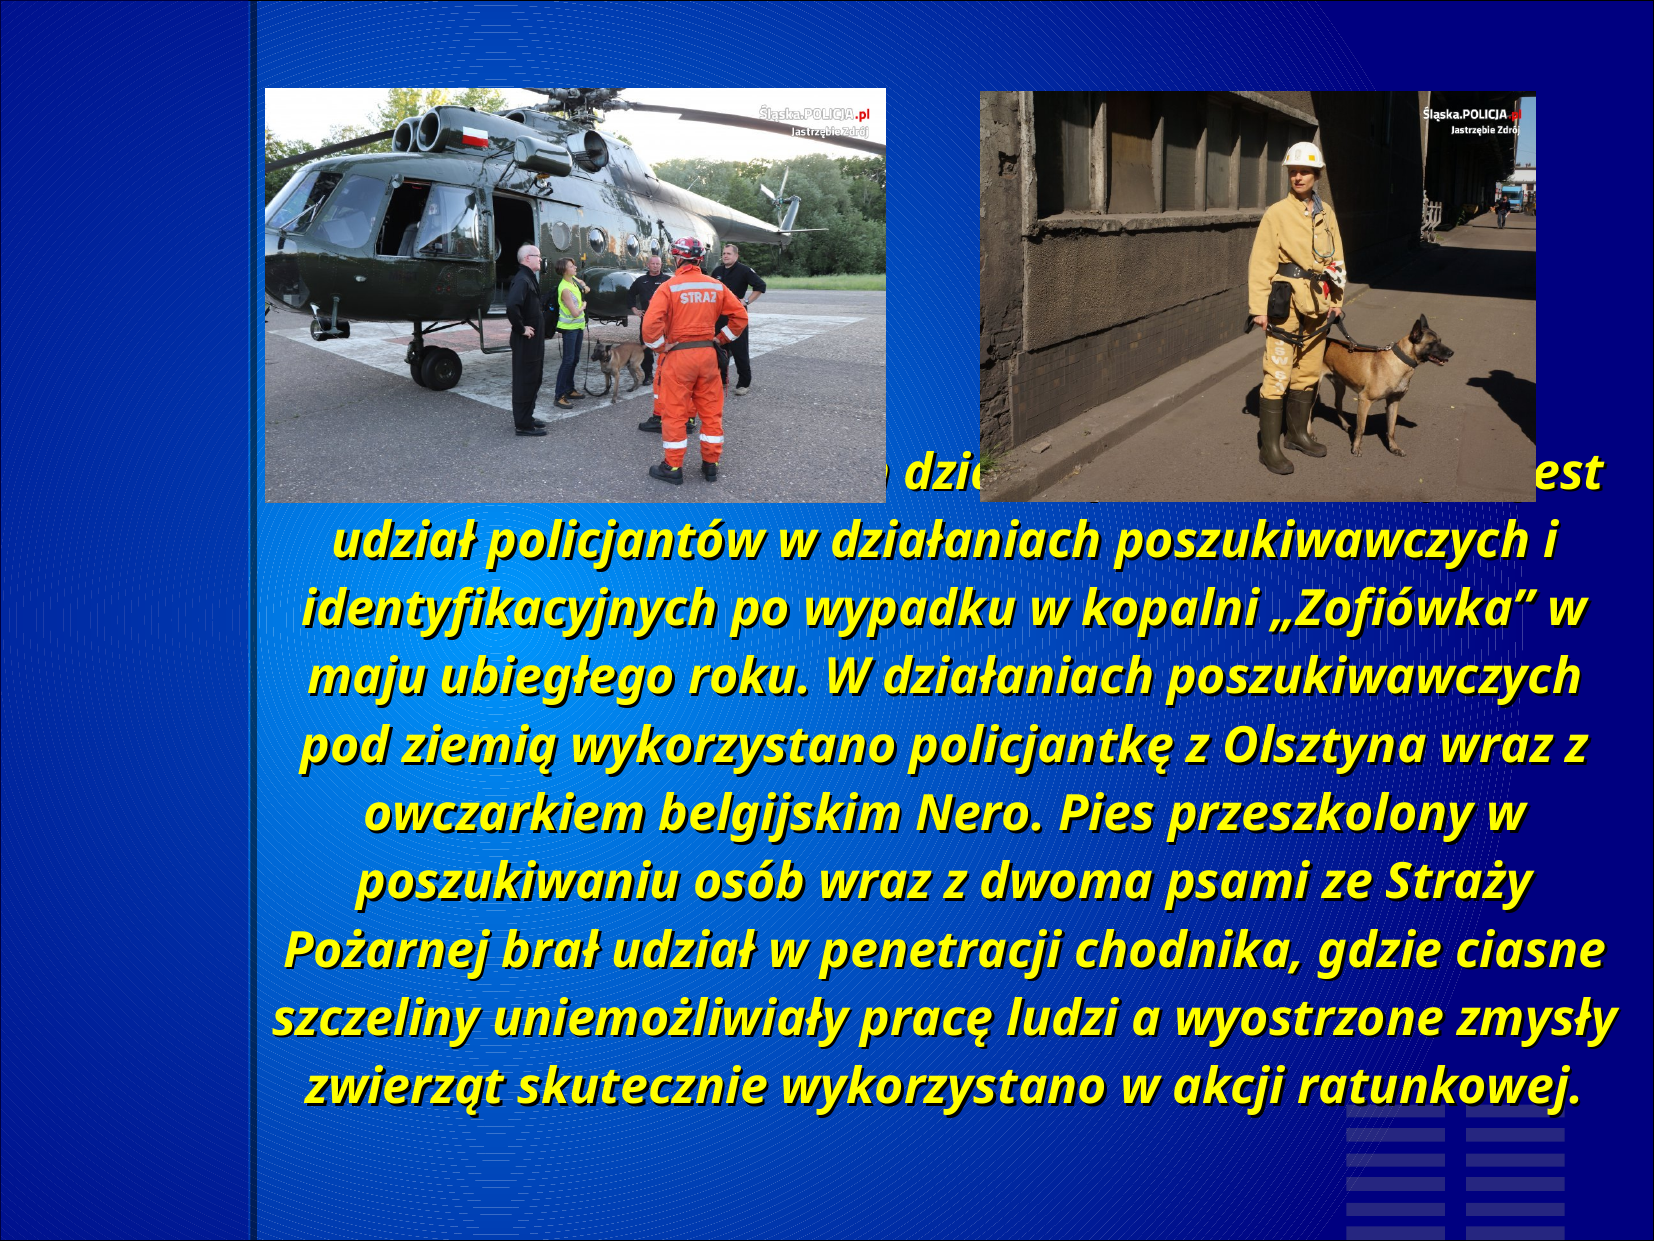

Specyficznym przykładem działań poszukiwawczych jest udział policjantów w działaniach poszukiwawczych i identyfikacyjnych po wypadku w kopalni „Zofiówka” w maju ubiegłego roku. W działaniach poszukiwawczych pod ziemią wykorzystano policjantkę z Olsztyna wraz z owczarkiem belgijskim Nero. Pies przeszkolony w poszukiwaniu osób wraz z dwoma psami ze Straży Pożarnej brał udział w penetracji chodnika, gdzie ciasne szczeliny uniemożliwiały pracę ludzi a wyostrzone zmysły zwierząt skutecznie wykorzystano w akcji ratunkowej.